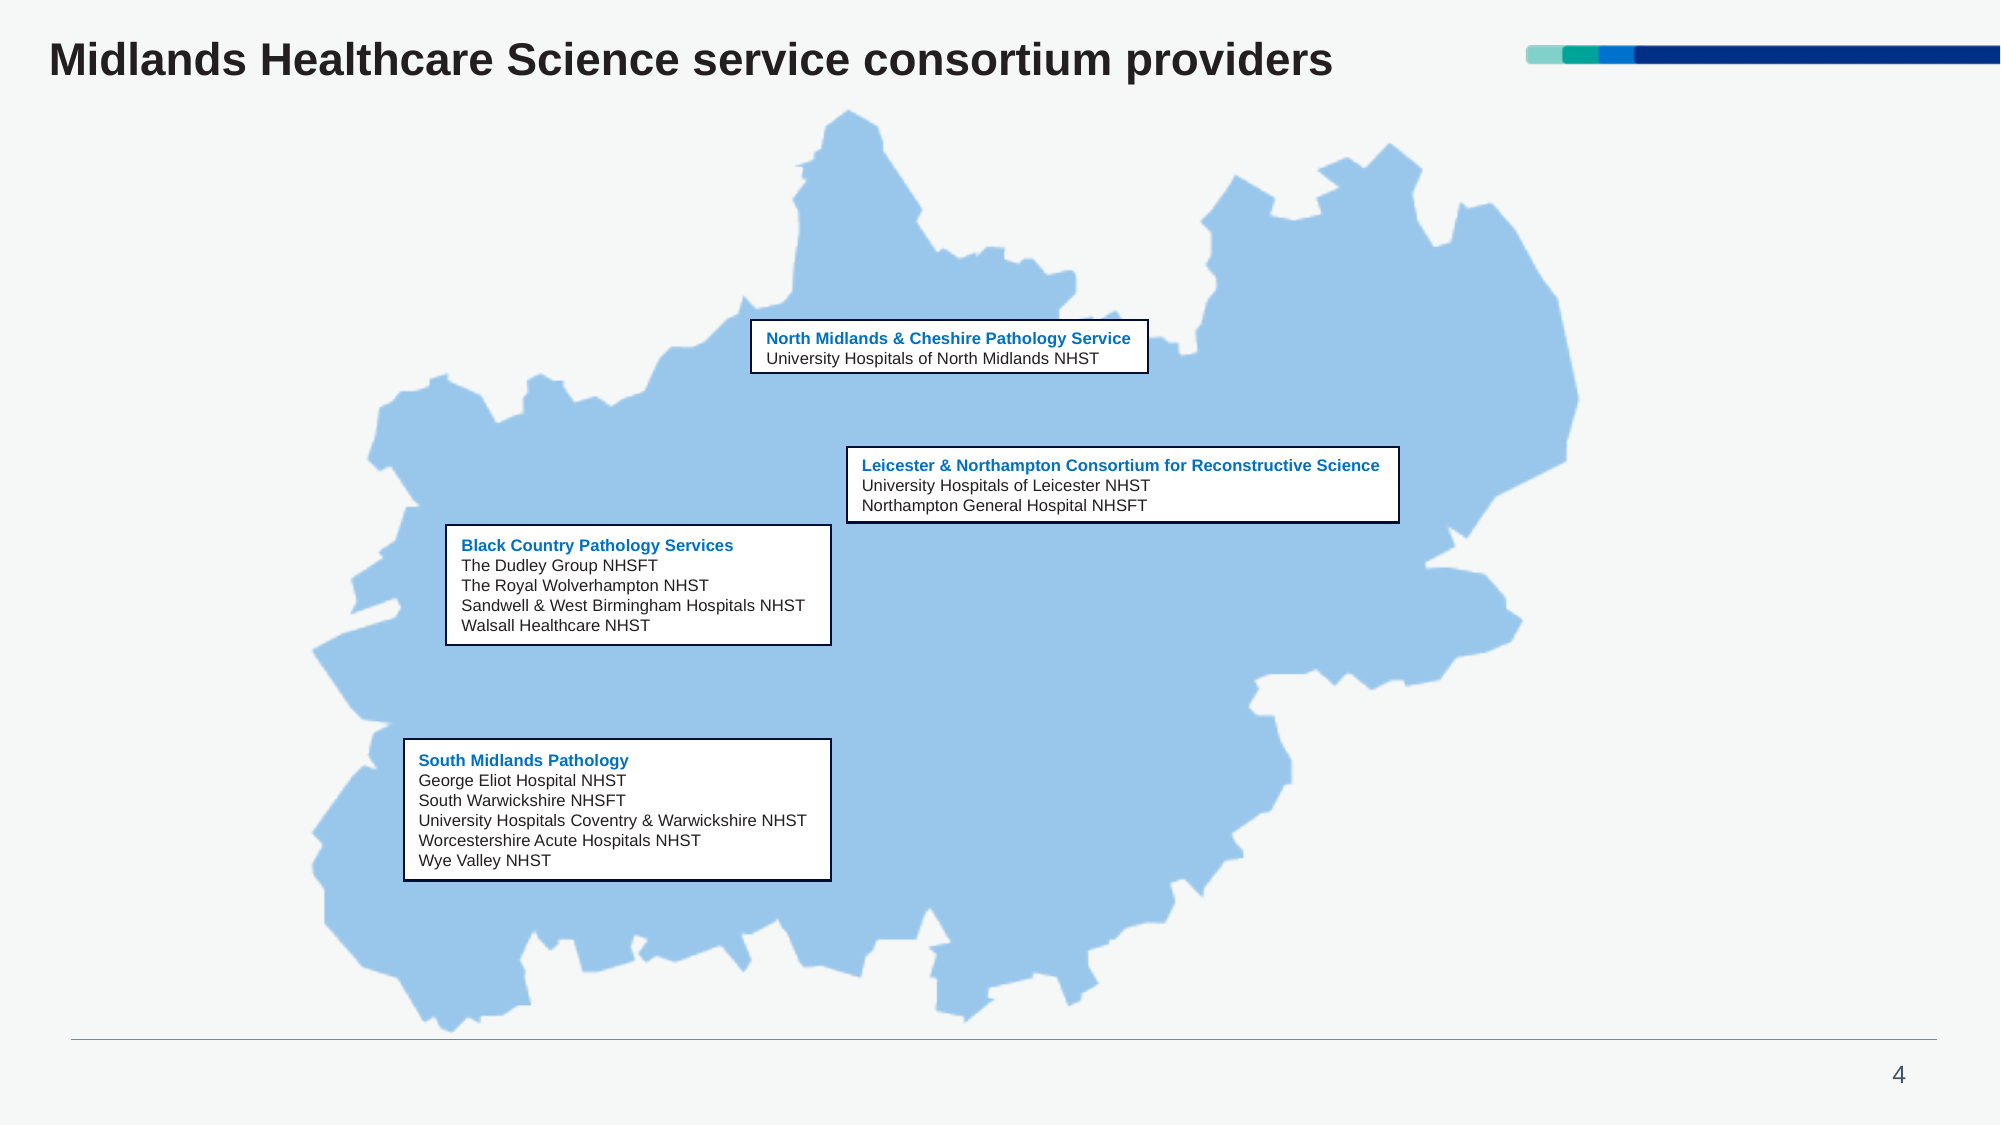

Midlands Healthcare Science service consortium providers
North Midlands & Cheshire Pathology Service
University Hospitals of North Midlands NHST
Leicester & Northampton Consortium for Reconstructive Science
University Hospitals of Leicester NHST
Northampton General Hospital NHSFT
Black Country Pathology Services
The Dudley Group NHSFT
The Royal Wolverhampton NHST
Sandwell & West Birmingham Hospitals NHST
Walsall Healthcare NHST
South Midlands Pathology
George Eliot Hospital NHST
South Warwickshire NHSFT
University Hospitals Coventry & Warwickshire NHST
Worcestershire Acute Hospitals NHST
Wye Valley NHST